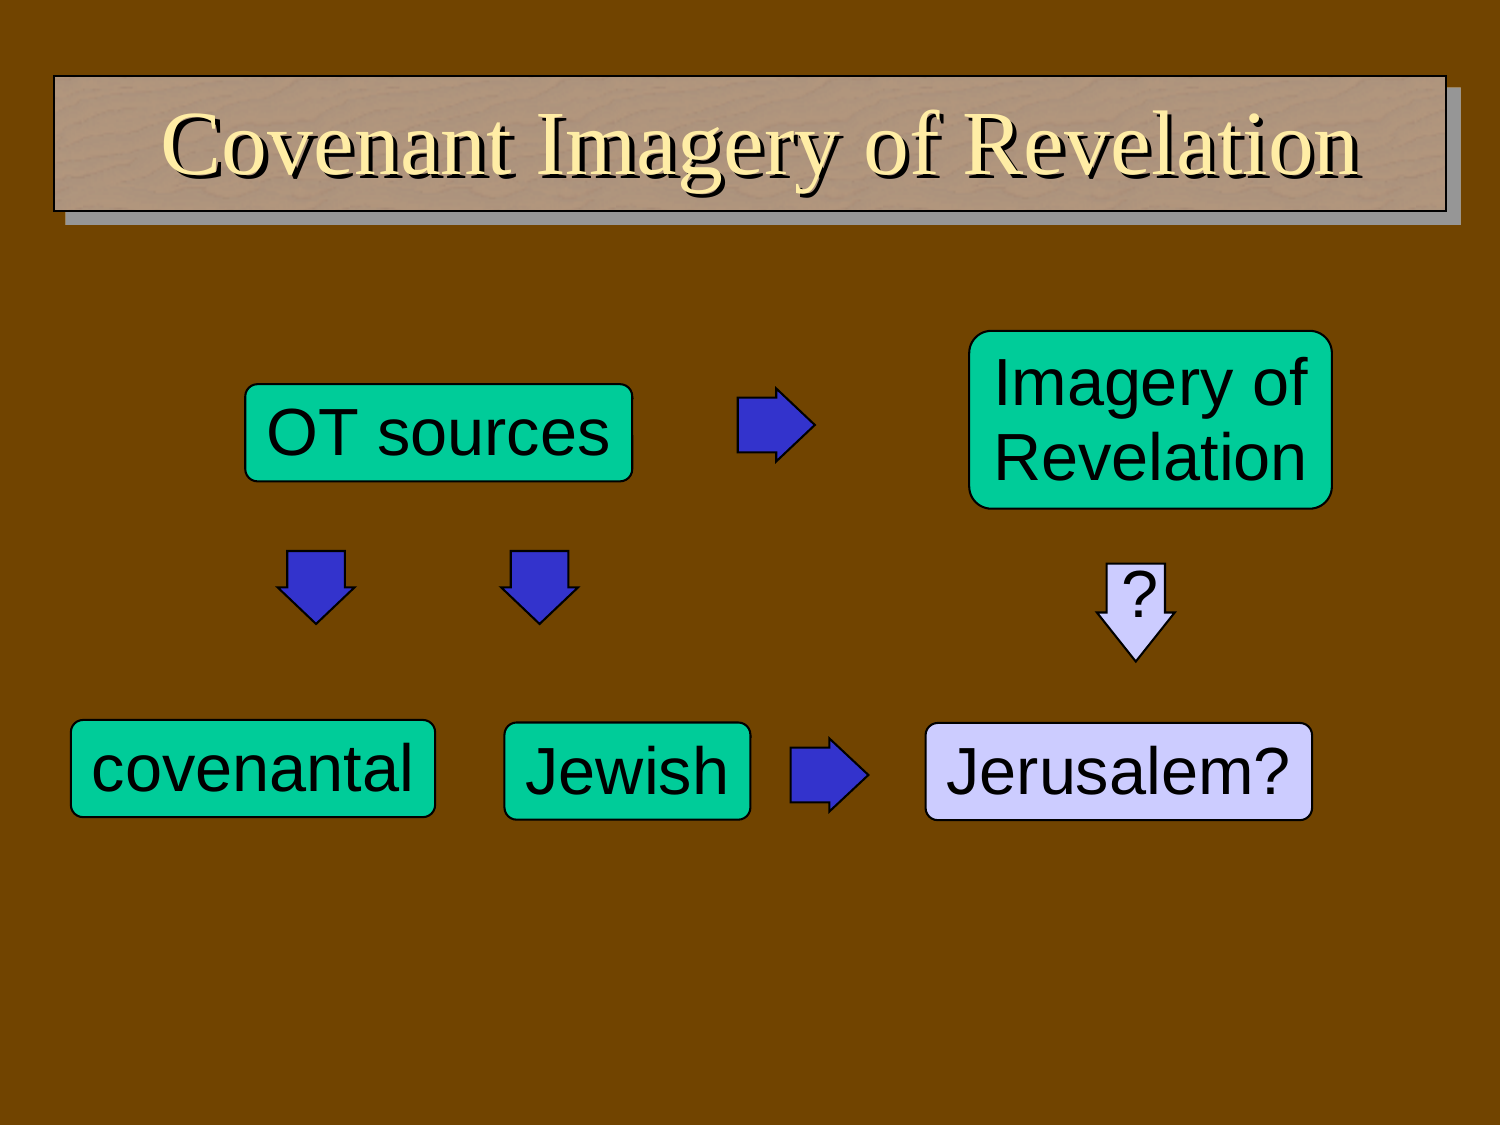

# Covenant Imagery of Revelation
Imagery of
Revelation
OT sources
covenantal
Jewish
?
Jerusalem?